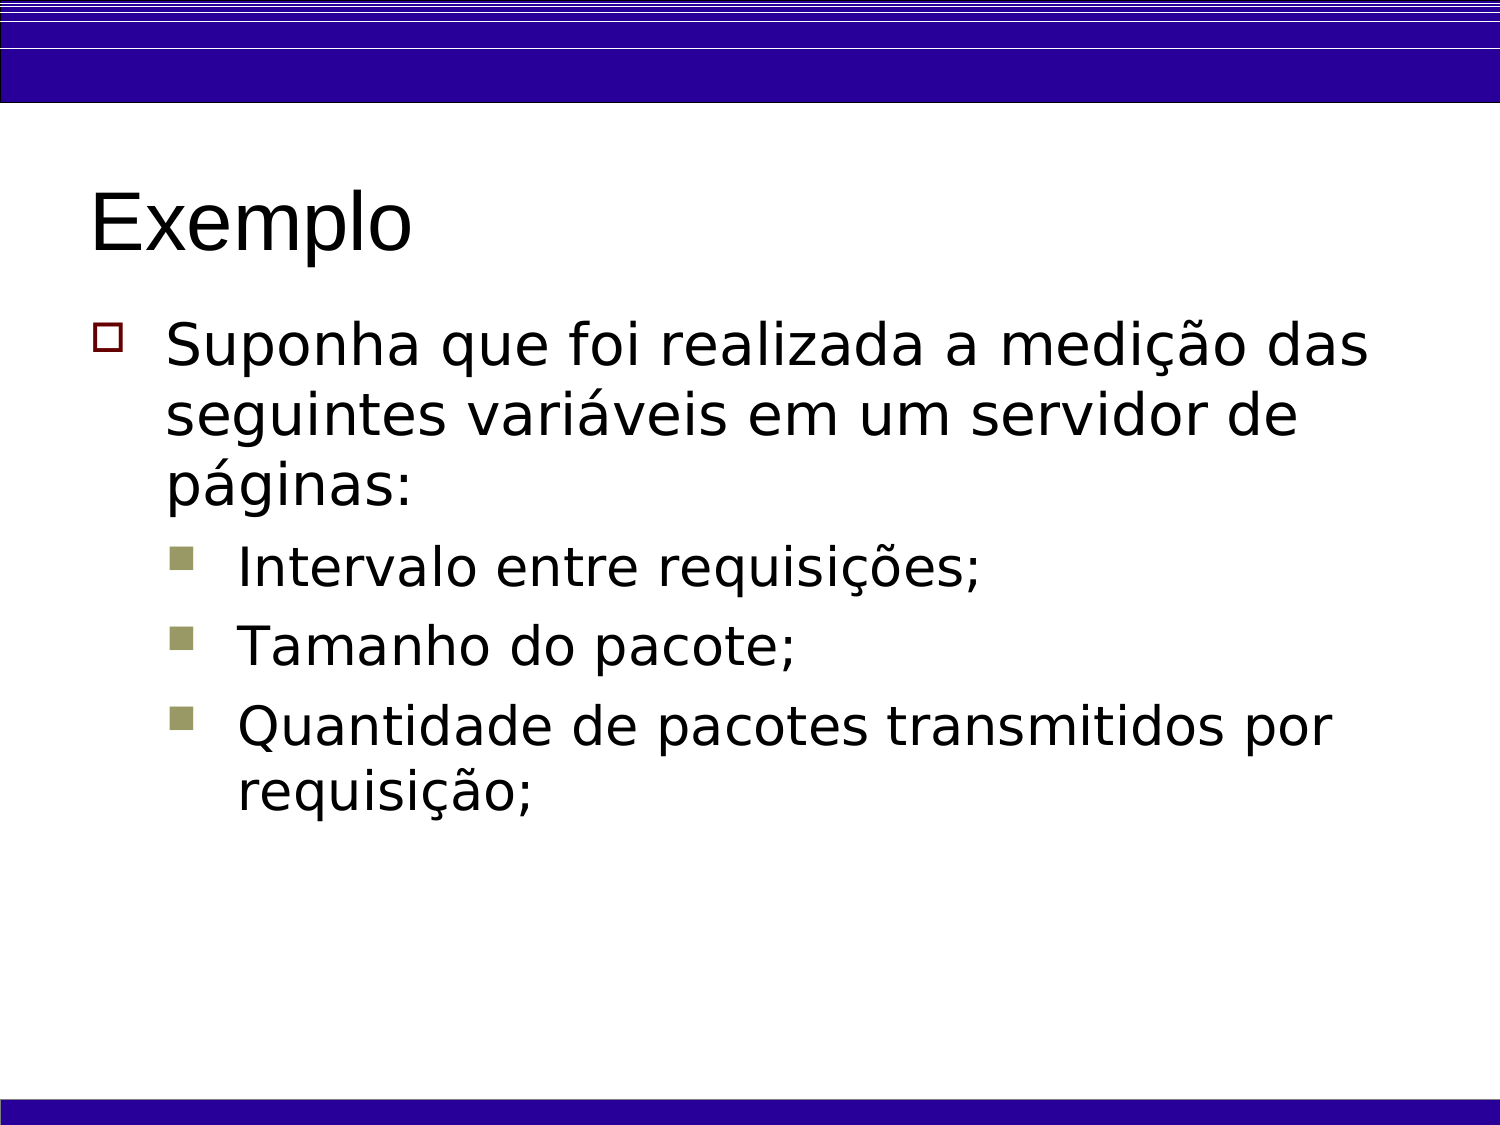

# Exemplo
Suponha que foi realizada a medição das seguintes variáveis em um servidor de páginas:
Intervalo entre requisições;
Tamanho do pacote;
Quantidade de pacotes transmitidos por requisição;